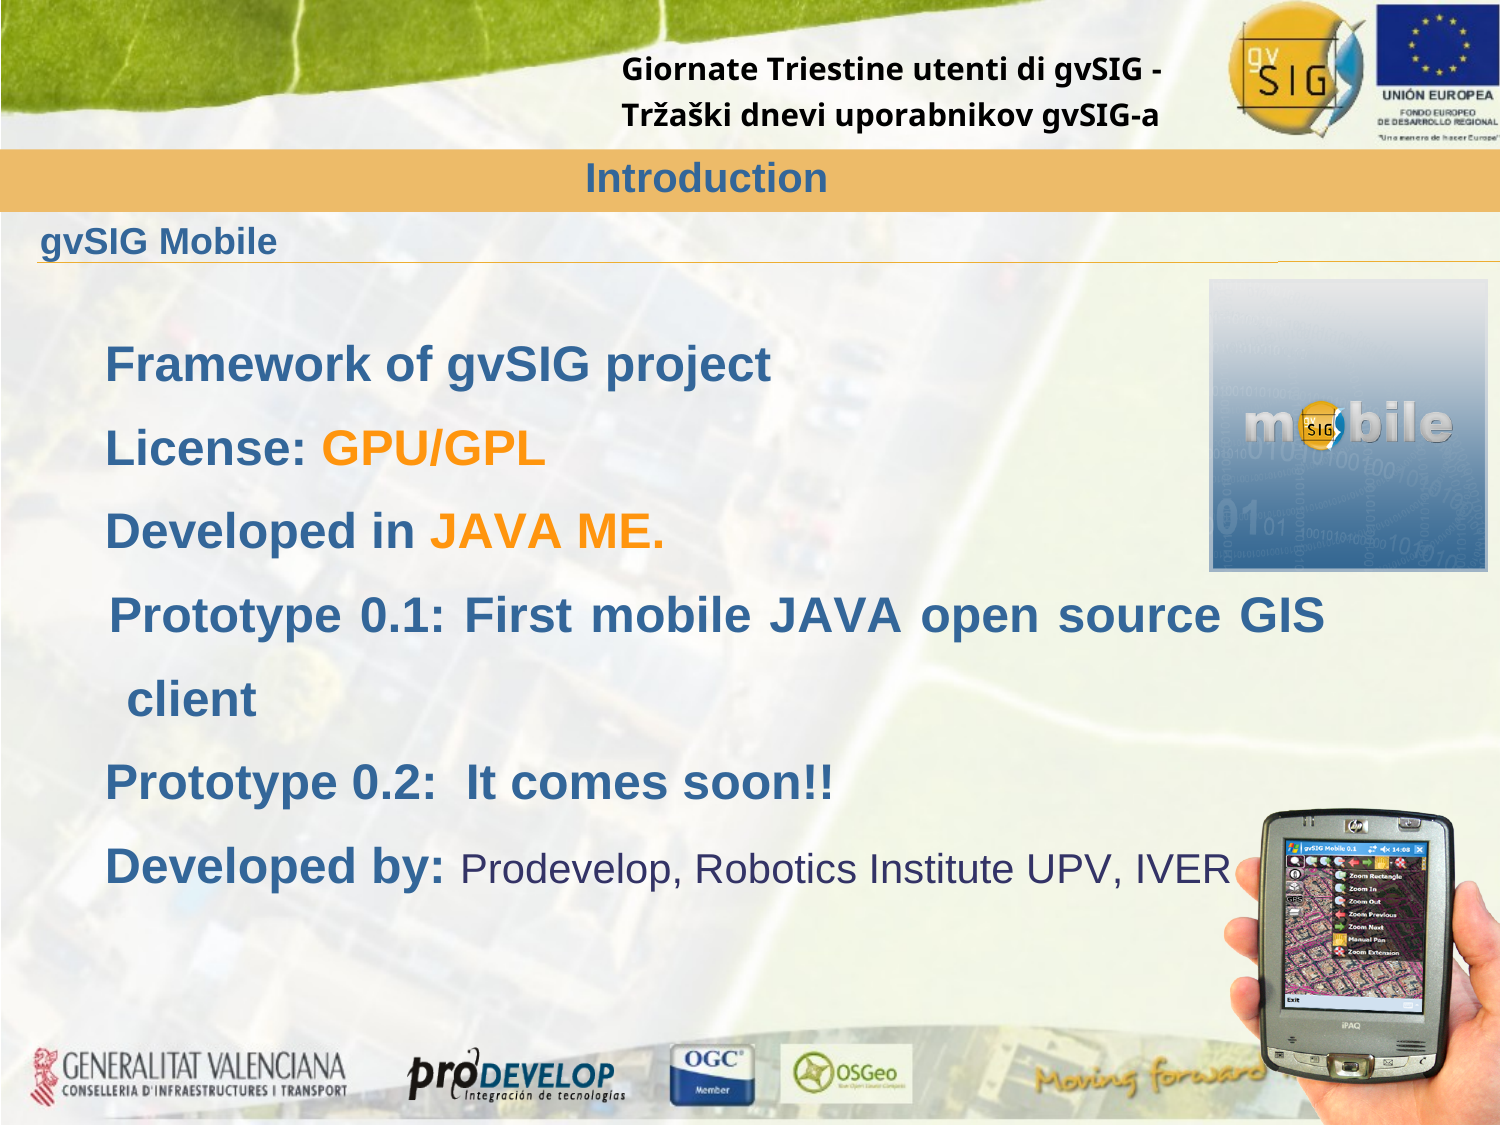

Introduction
gvSIG Mobile
 Framework of gvSIG project
 License: GPU/GPL
 Developed in JAVA ME.
 Prototype 0.1: First mobile JAVA open source GIS client
 Prototype 0.2: It comes soon!!
 Developed by: Prodevelop, Robotics Institute UPV, IVER